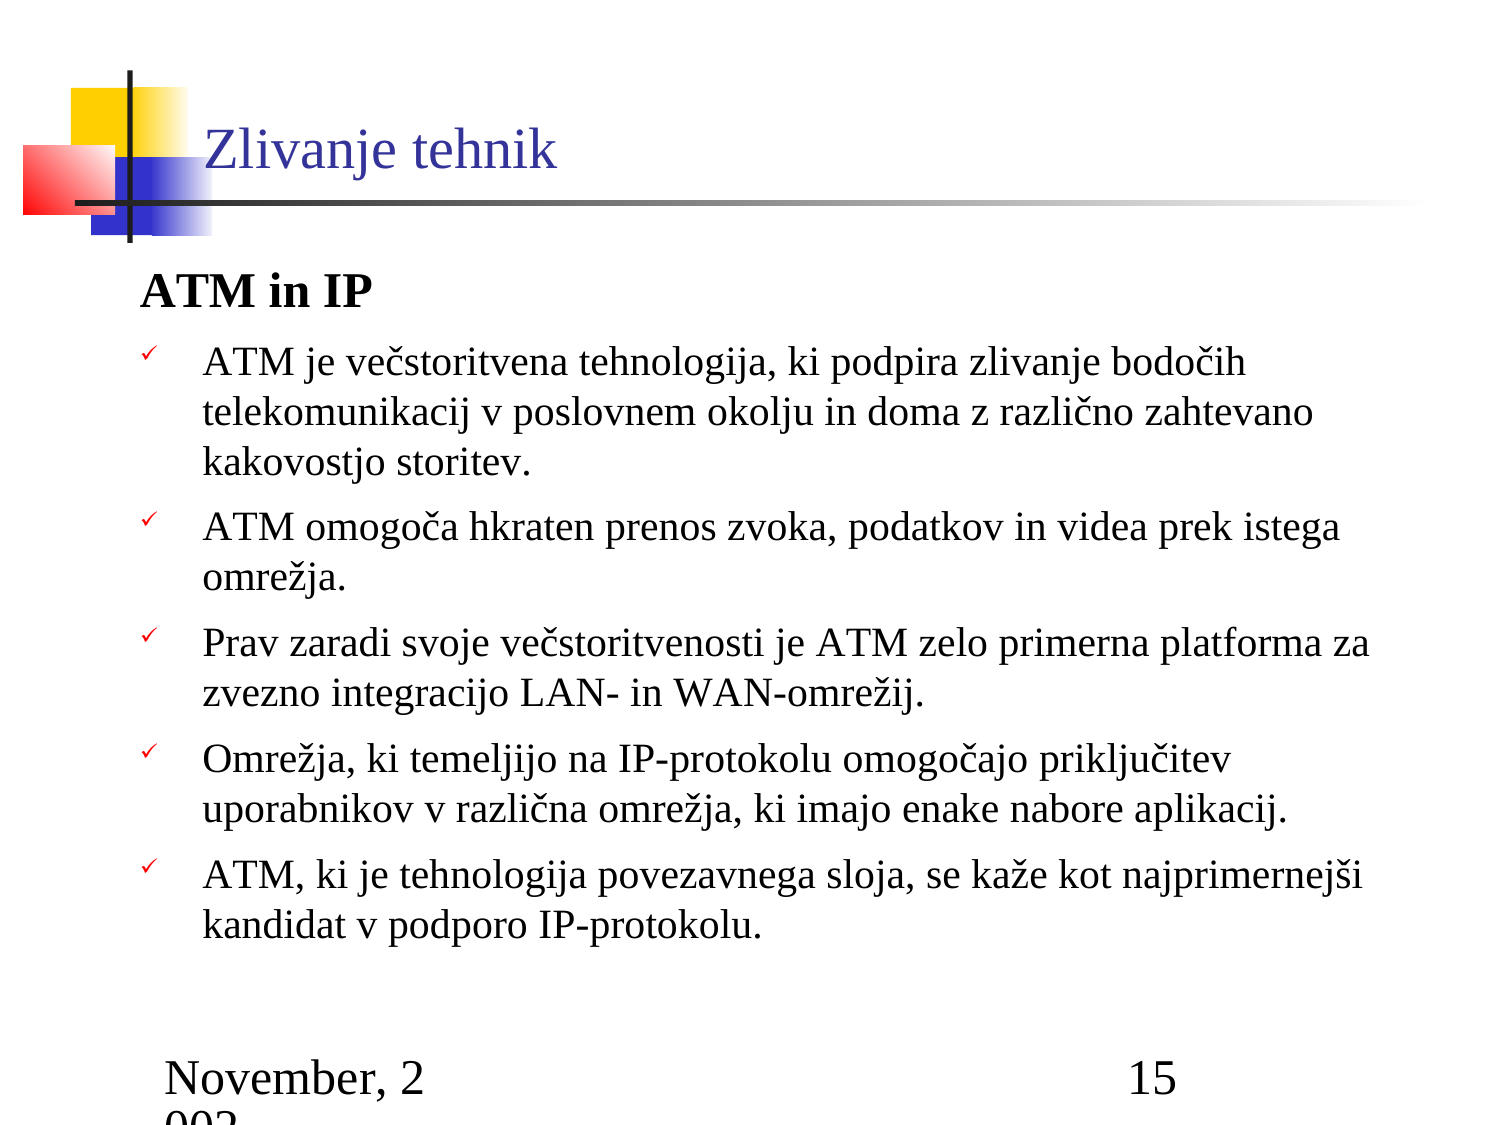

# Zlivanje tehnik
	ATM in IP
ATM je večstoritvena tehnologija, ki podpira zlivanje bodočih telekomunikacij v poslovnem okolju in doma z različno zahtevano kakovostjo storitev.
ATM omogoča hkraten prenos zvoka, podatkov in videa prek istega omrežja.
Prav zaradi svoje večstoritvenosti je ATM zelo primerna platforma za zvezno integracijo LAN- in WAN-omrežij.
Omrežja, ki temeljijo na IP-protokolu omogočajo priključitev uporabnikov v različna omrežja, ki imajo enake nabore aplikacij.
ATM, ki je tehnologija povezavnega sloja, se kaže kot najprimernejši kandidat v podporo IP-protokolu.
November, 2002
TR
15